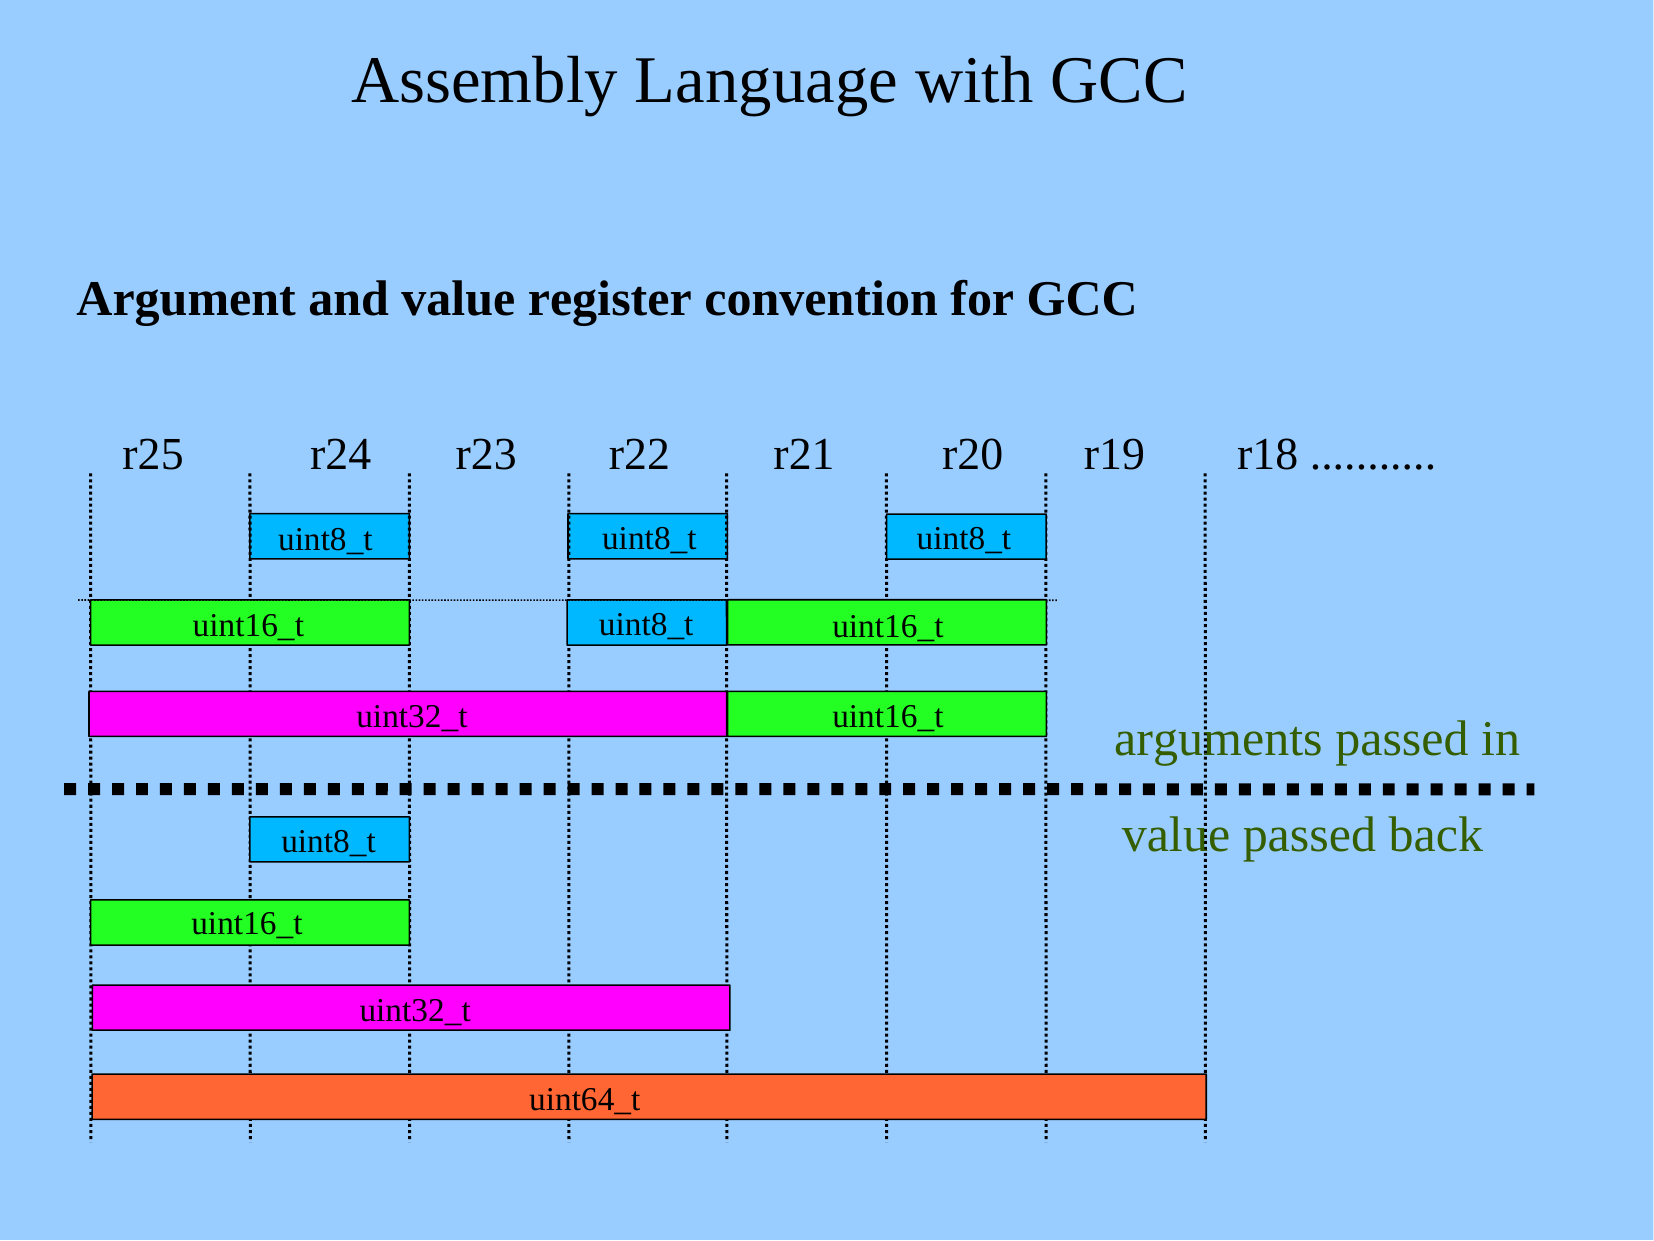

Assembly Language with GCC
Argument and value register convention for GCC
 r25 r24	 r23	 r22 r21	 r20	 r19 r18 ...........
uint8_t
uint8_t
uint8_t
uint8_t
uint16_t
uint16_t
uint32_t
uint16_t
arguments passed in
value passed back
uint8_t
uint16_t
uint32_t
uint64_t